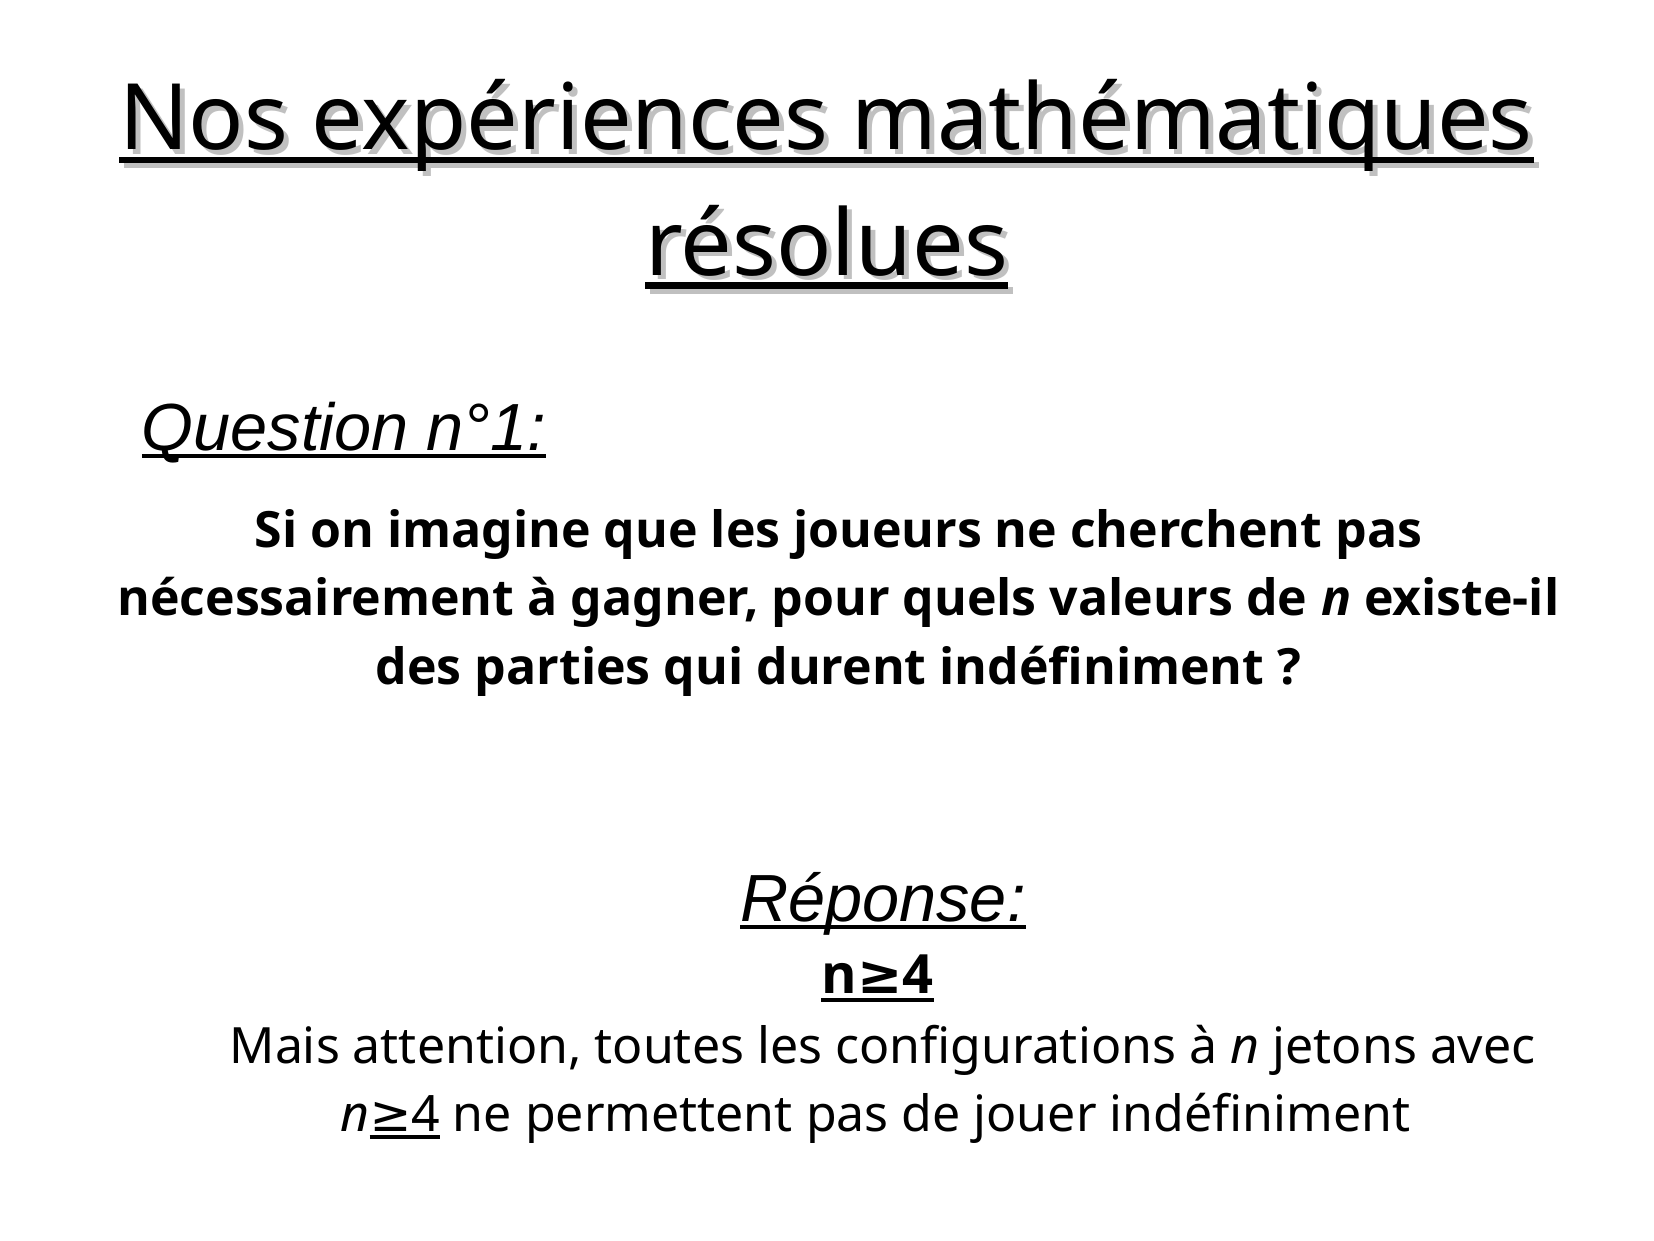

# Nos expériences mathématiques résolues
Question n°1:
Si on imagine que les joueurs ne cherchent pas nécessairement à gagner, pour quels valeurs de n existe-il des parties qui durent indéfiniment ?
Réponse:
n≥4
Mais attention, toutes les configurations à n jetons avec n≥4 ne permettent pas de jouer indéfiniment